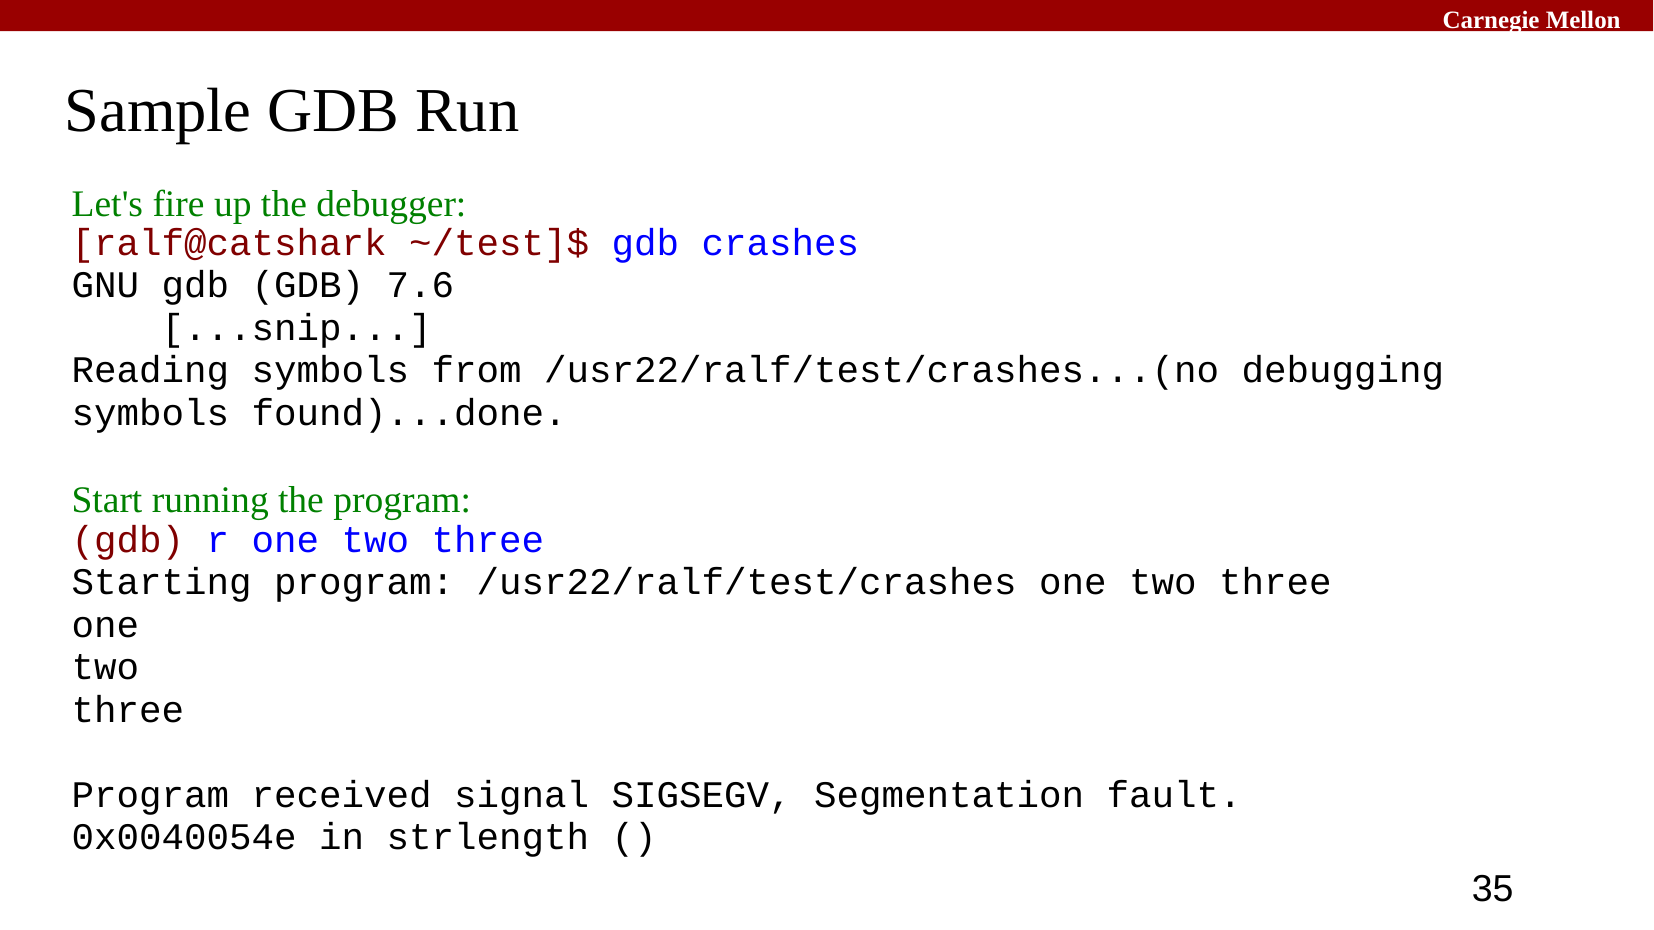

# Sample GDB Run
Let's fire up the debugger:
[ralf@catshark ~/test]$ gdb crashes
GNU gdb (GDB) 7.6
 [...snip...]
Reading symbols from /usr22/ralf/test/crashes...(no debugging symbols found)...done.
Start running the program:
(gdb) r one two three
Starting program: /usr22/ralf/test/crashes one two three
one
two
three
Program received signal SIGSEGV, Segmentation fault.
0x0040054e in strlength ()